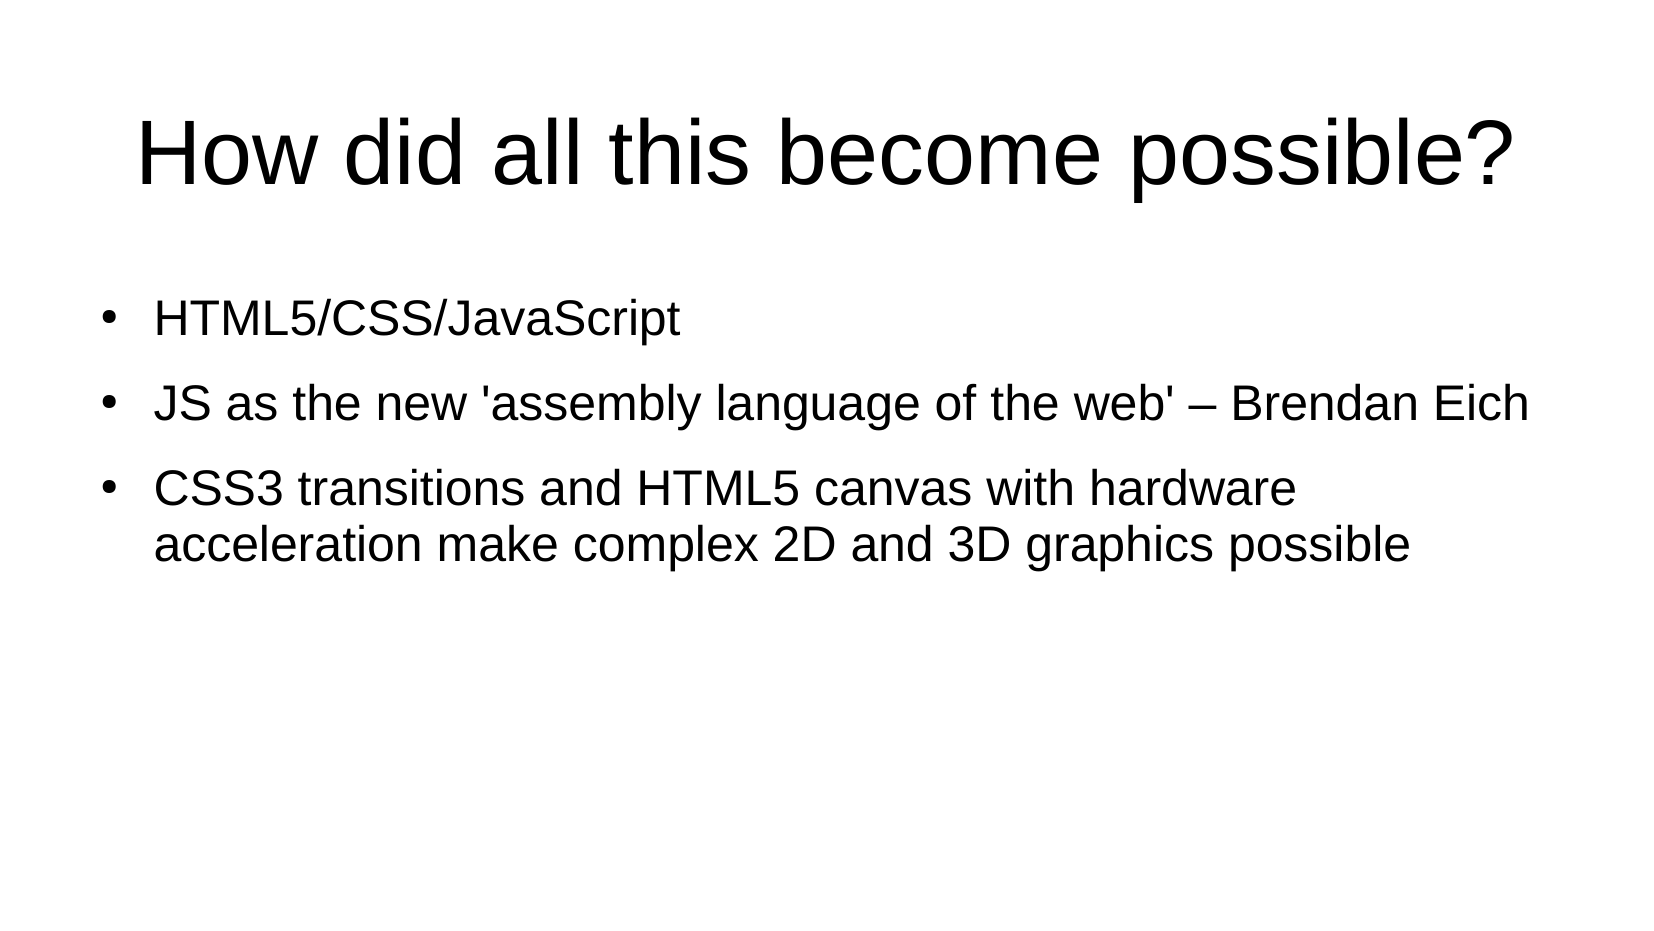

# How did all this become possible?
HTML5/CSS/JavaScript
JS as the new 'assembly language of the web' – Brendan Eich
CSS3 transitions and HTML5 canvas with hardware acceleration make complex 2D and 3D graphics possible